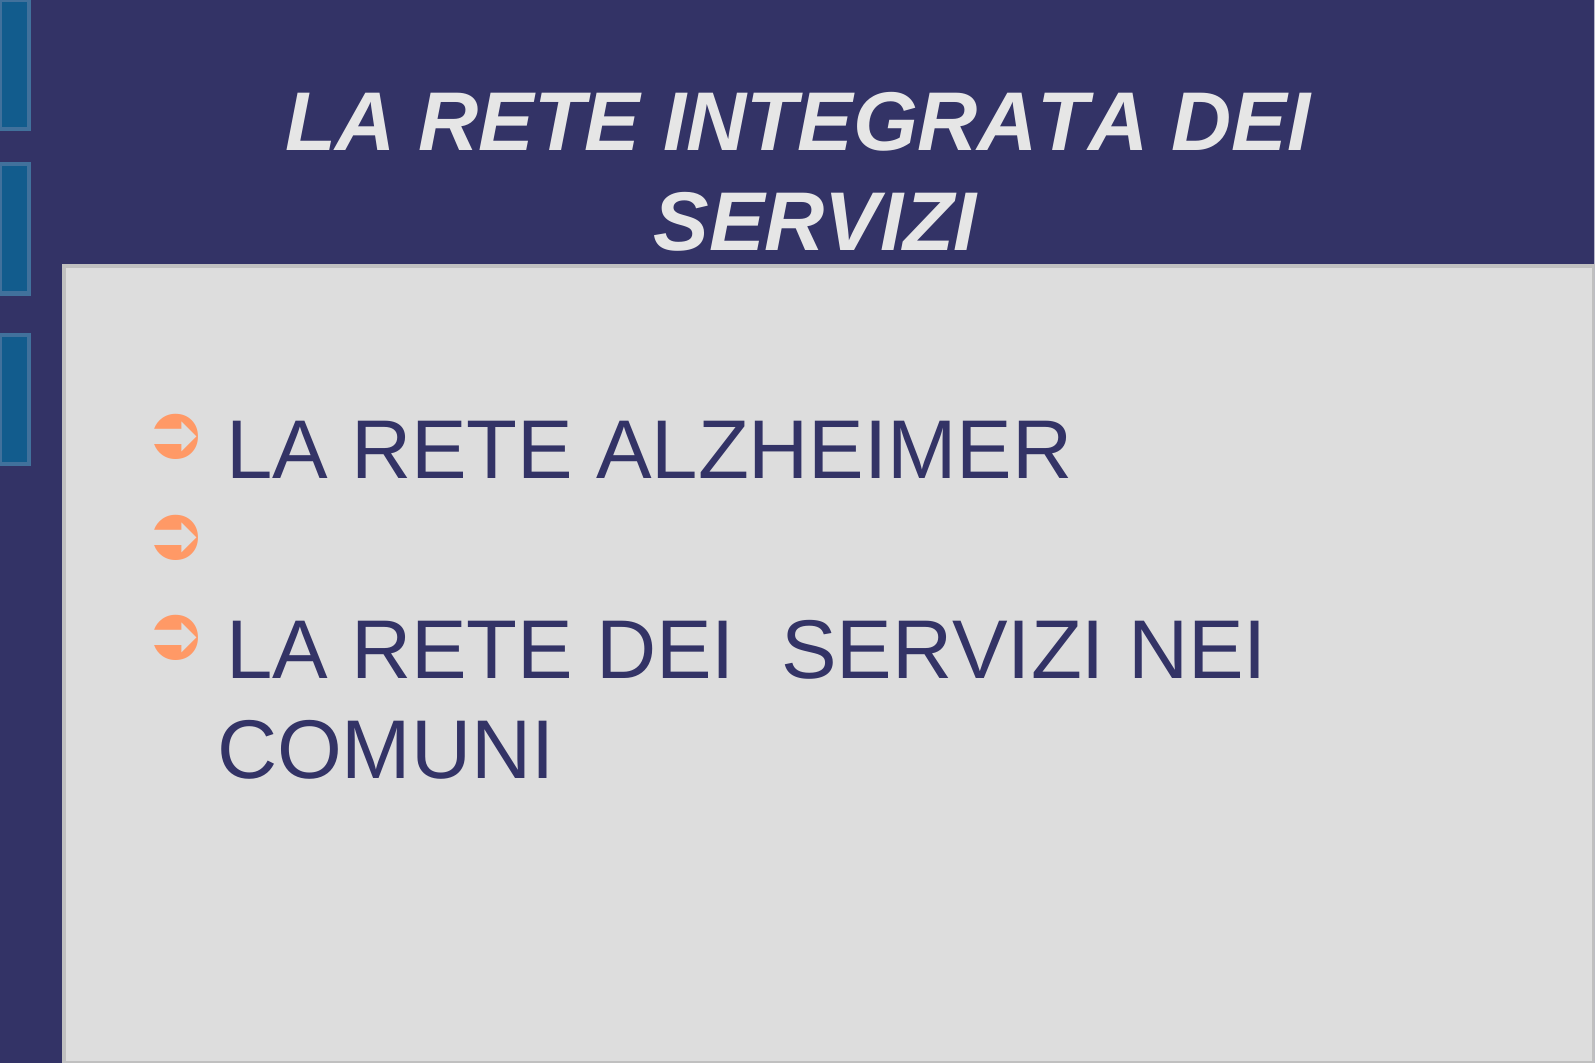

# LA RETE INTEGRATA DEI SERVIZI
 LA RETE ALZHEIMER
 LA RETE DEI SERVIZI NEI
 COMUNI